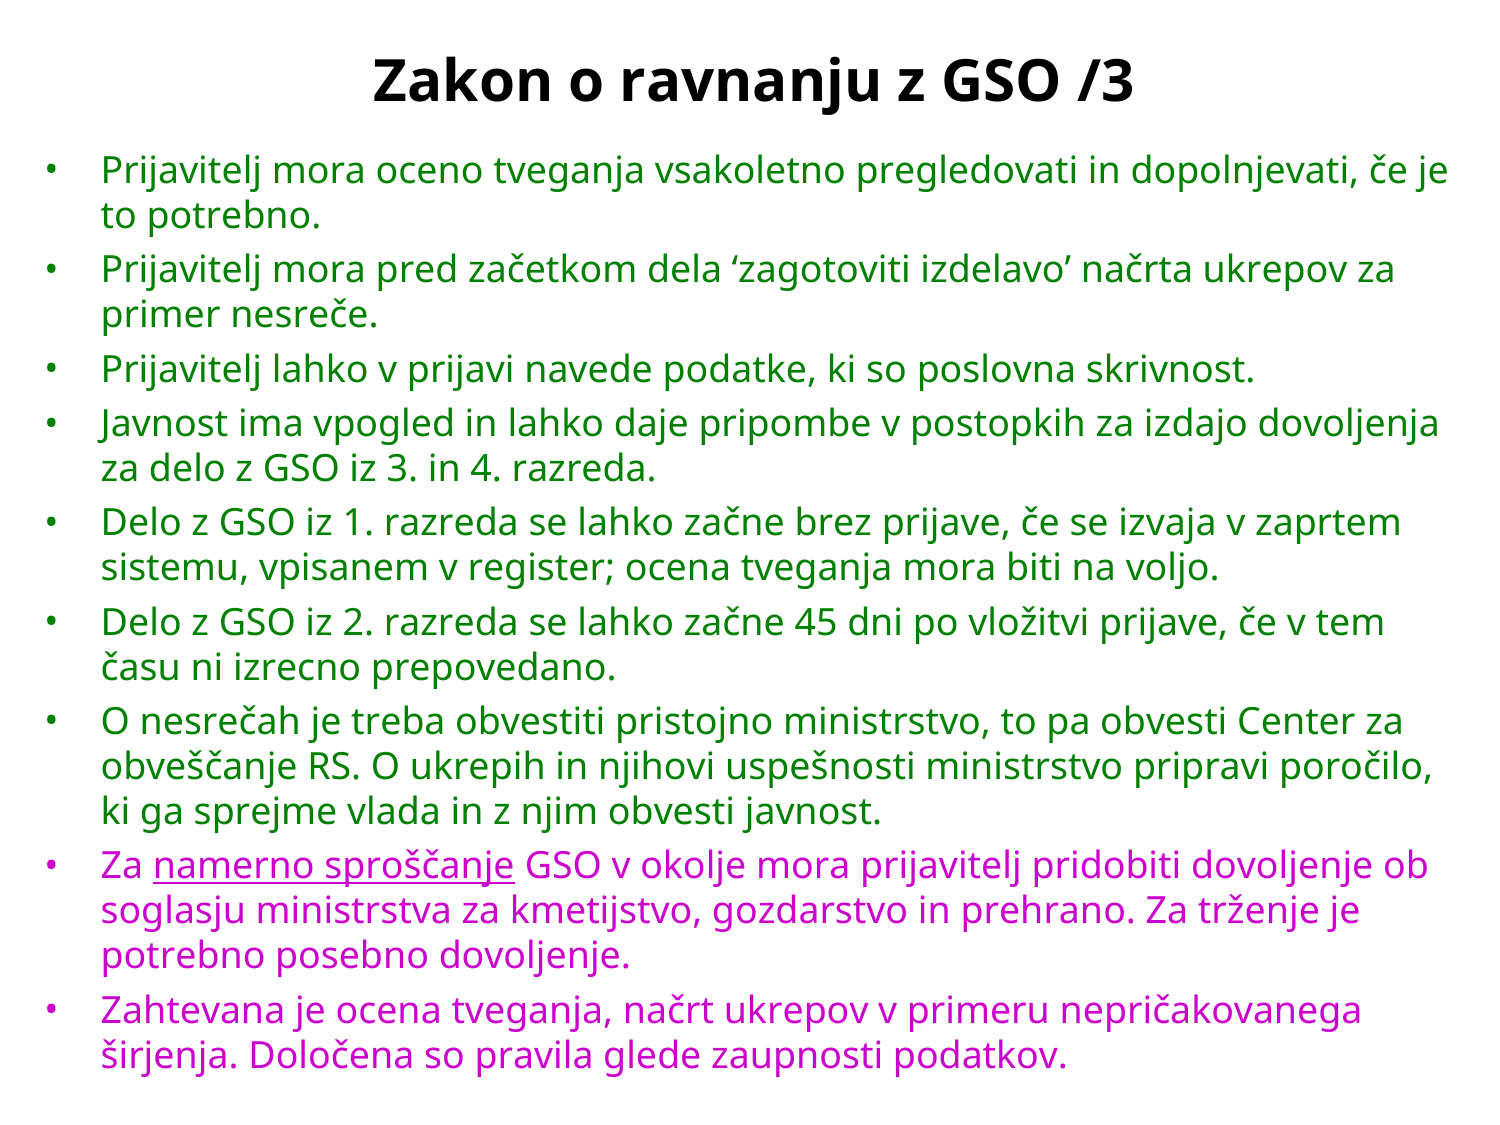

Zakon o ravnanju z GSO /3
# Prijavitelj mora oceno tveganja vsakoletno pregledovati in dopolnjevati, če je to potrebno.
Prijavitelj mora pred začetkom dela ‘zagotoviti izdelavo’ načrta ukrepov za primer nesreče.
Prijavitelj lahko v prijavi navede podatke, ki so poslovna skrivnost.
Javnost ima vpogled in lahko daje pripombe v postopkih za izdajo dovoljenja za delo z GSO iz 3. in 4. razreda.
Delo z GSO iz 1. razreda se lahko začne brez prijave, če se izvaja v zaprtem sistemu, vpisanem v register; ocena tveganja mora biti na voljo.
Delo z GSO iz 2. razreda se lahko začne 45 dni po vložitvi prijave, če v tem času ni izrecno prepovedano.
O nesrečah je treba obvestiti pristojno ministrstvo, to pa obvesti Center za obveščanje RS. O ukrepih in njihovi uspešnosti ministrstvo pripravi poročilo, ki ga sprejme vlada in z njim obvesti javnost.
Za namerno sproščanje GSO v okolje mora prijavitelj pridobiti dovoljenje ob soglasju ministrstva za kmetijstvo, gozdarstvo in prehrano. Za trženje je potrebno posebno dovoljenje.
Zahtevana je ocena tveganja, načrt ukrepov v primeru nepričakovanega širjenja. Določena so pravila glede zaupnosti podatkov.